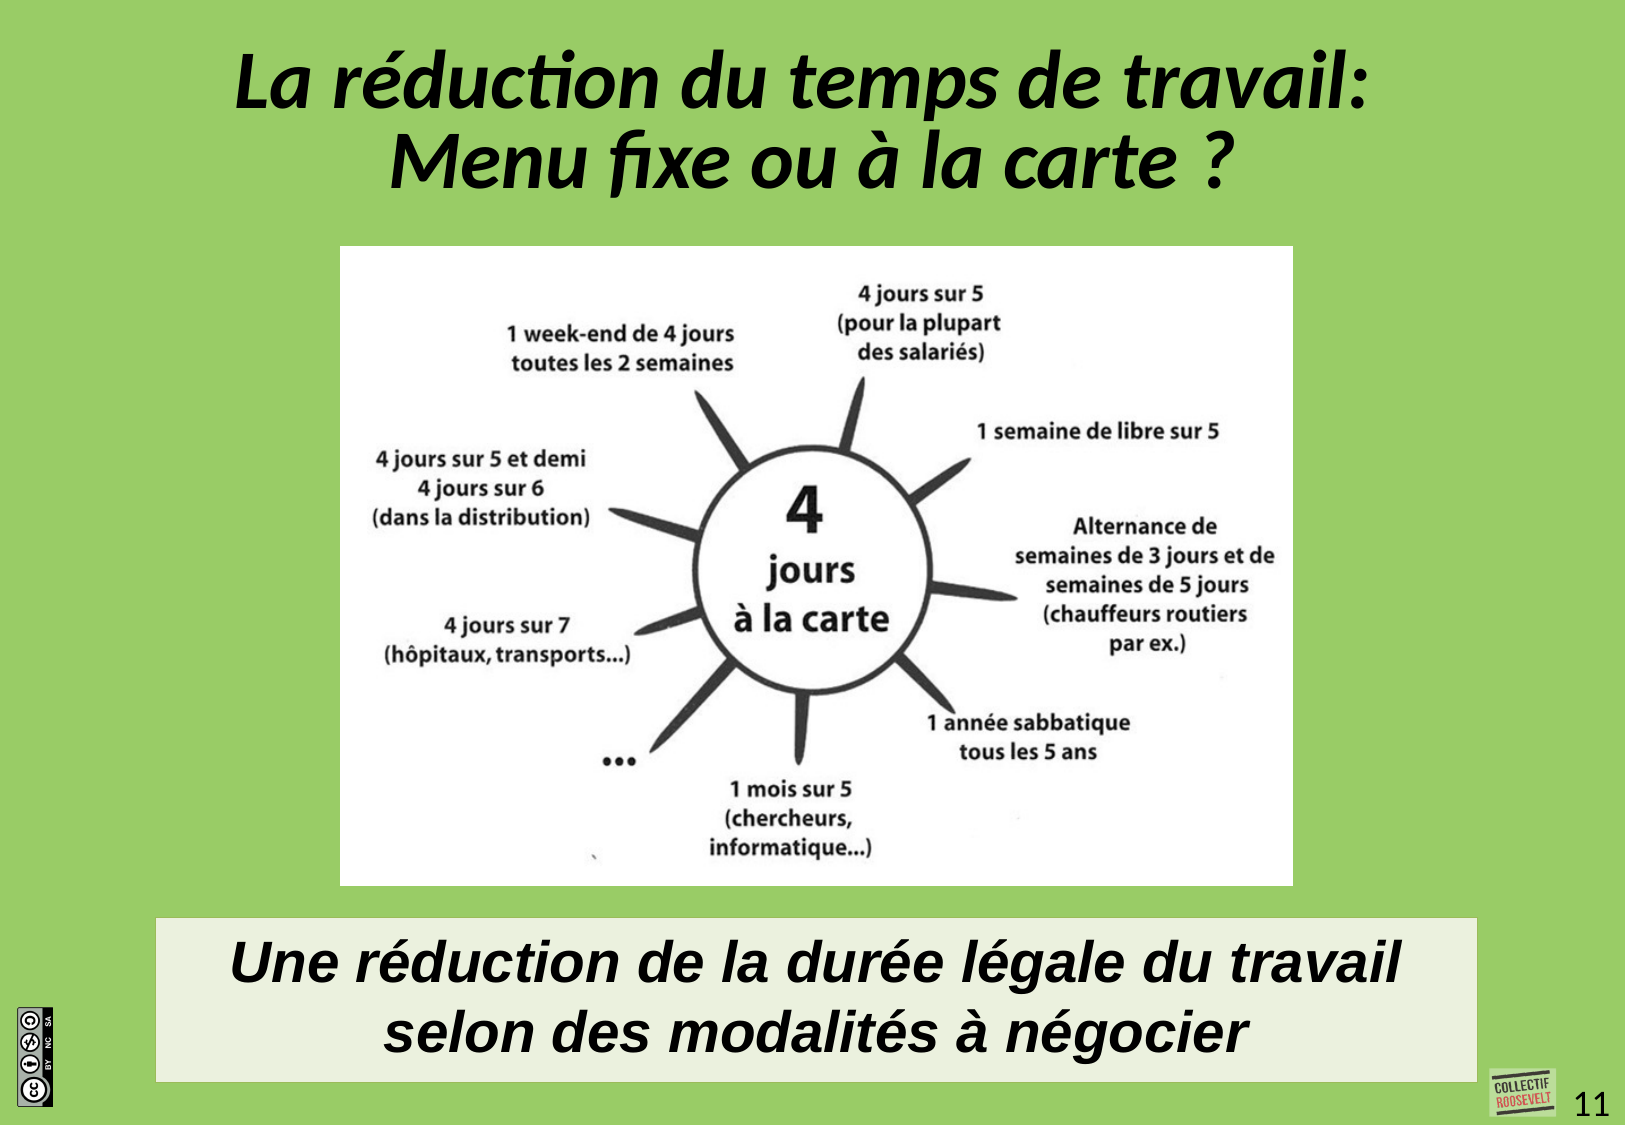

# La réduction du temps de travail: Menu fixe ou à la carte ?
Une réduction de la durée légale du travail
selon des modalités à négocier